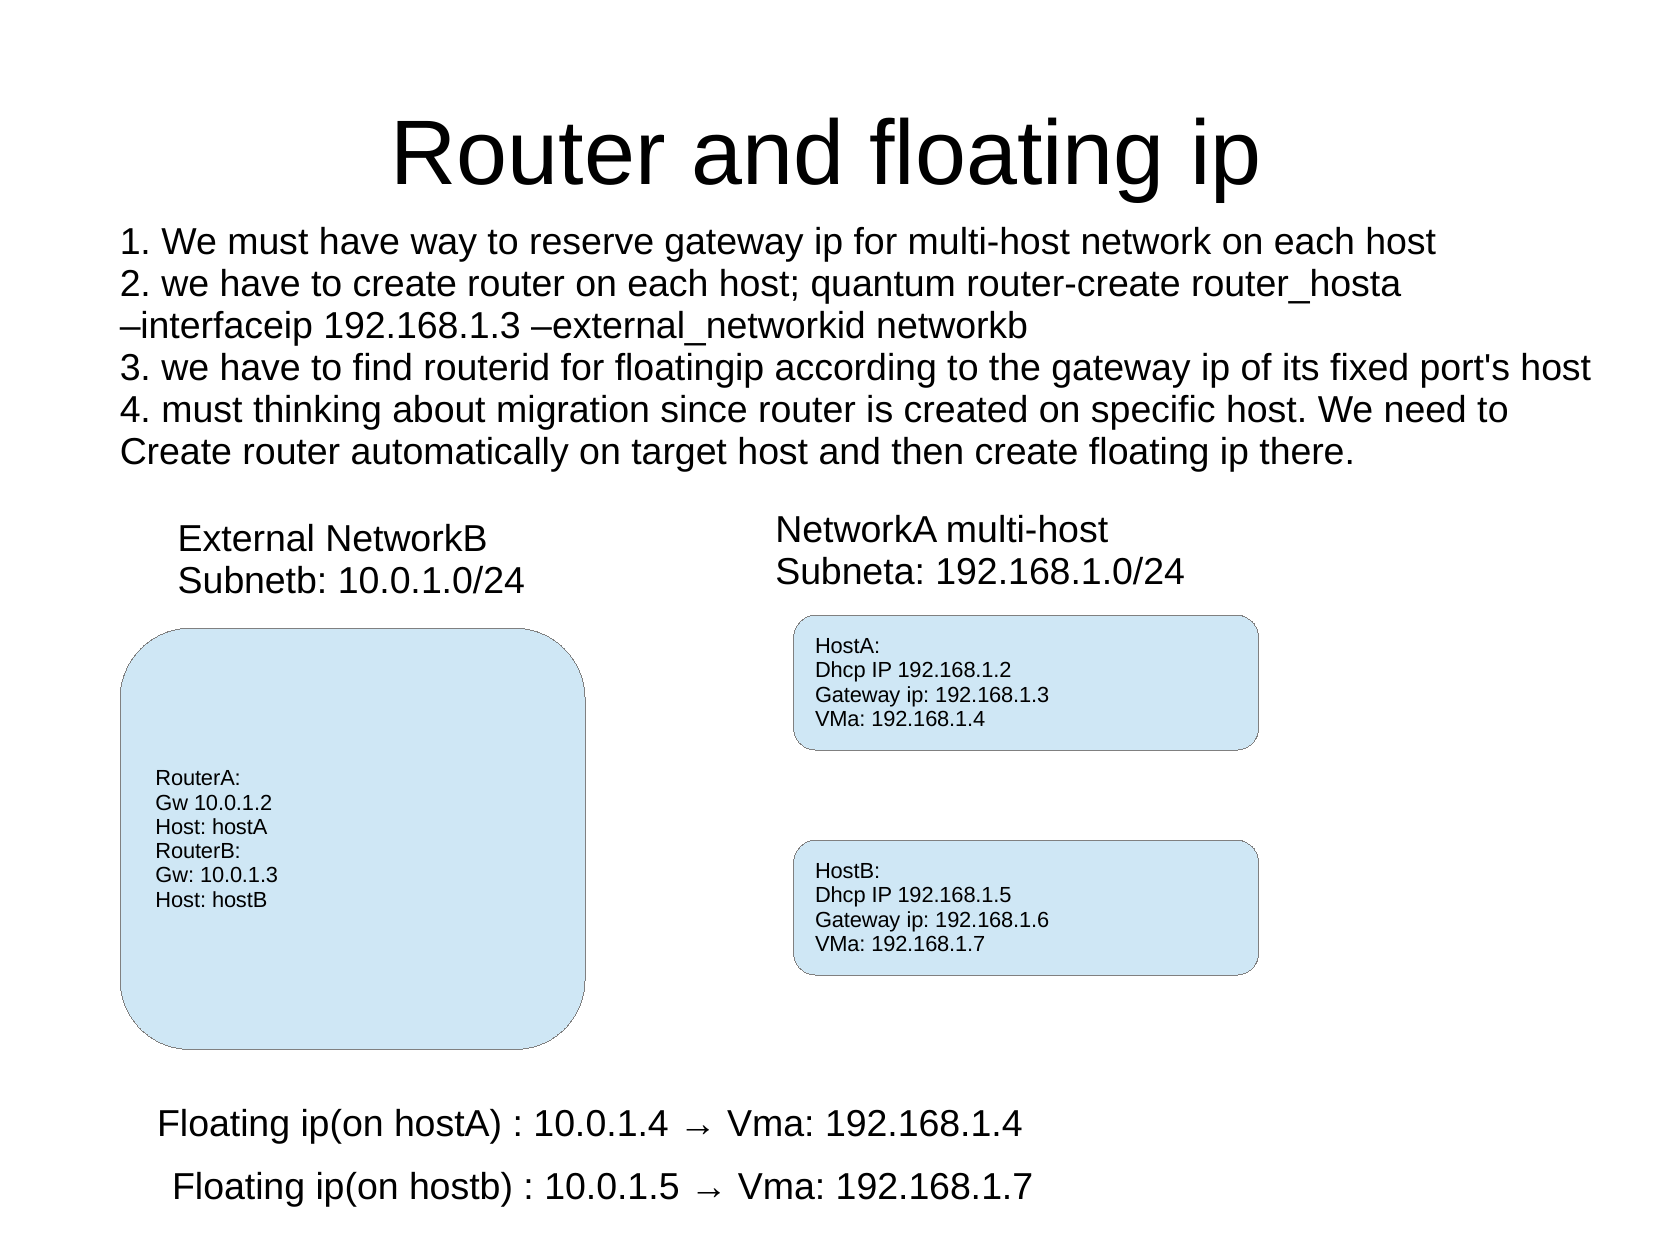

# Router and floating ip
1. We must have way to reserve gateway ip for multi-host network on each host
2. we have to create router on each host; quantum router-create router_hosta
–interfaceip 192.168.1.3 –external_networkid networkb
3. we have to find routerid for floatingip according to the gateway ip of its fixed port's host
4. must thinking about migration since router is created on specific host. We need to
Create router automatically on target host and then create floating ip there.
NetworkA multi-host
Subneta: 192.168.1.0/24
External NetworkB
Subnetb: 10.0.1.0/24
HostA:
Dhcp IP 192.168.1.2
Gateway ip: 192.168.1.3
VMa: 192.168.1.4
RouterA:
Gw 10.0.1.2
Host: hostA
RouterB:
Gw: 10.0.1.3
Host: hostB
HostB:
Dhcp IP 192.168.1.5
Gateway ip: 192.168.1.6
VMa: 192.168.1.7
Floating ip(on hostA) : 10.0.1.4 → Vma: 192.168.1.4
Floating ip(on hostb) : 10.0.1.5 → Vma: 192.168.1.7